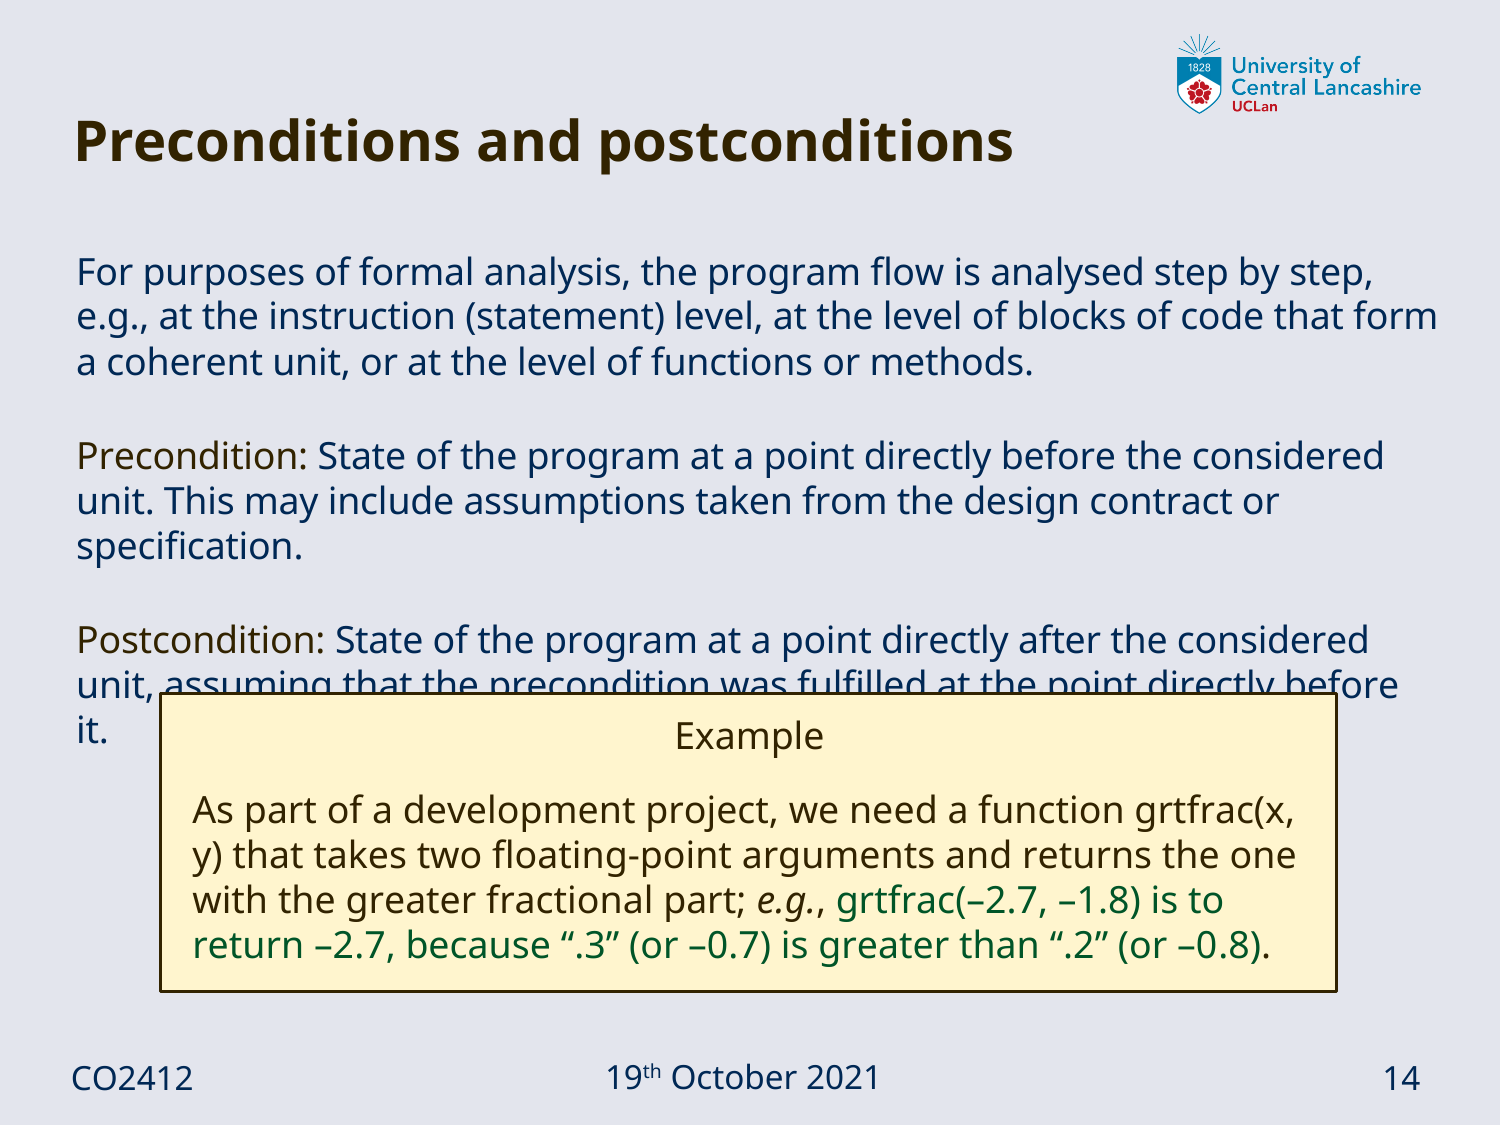

# Preconditions and postconditions
For purposes of formal analysis, the program flow is analysed step by step, e.g., at the instruction (statement) level, at the level of blocks of code that form a coherent unit, or at the level of functions or methods.
Precondition: State of the program at a point directly before the considered unit. This may include assumptions taken from the design contract or specification.
Postcondition: State of the program at a point directly after the considered unit, assuming that the precondition was fulfilled at the point directly before it.
Example
As part of a development project, we need a function grtfrac(x, y) that takes two floating-point arguments and returns the one with the greater fractional part; e.g., grtfrac(–2.7, –1.8) is to return –2.7, because “.3” (or –0.7) is greater than “.2” (or –0.8).